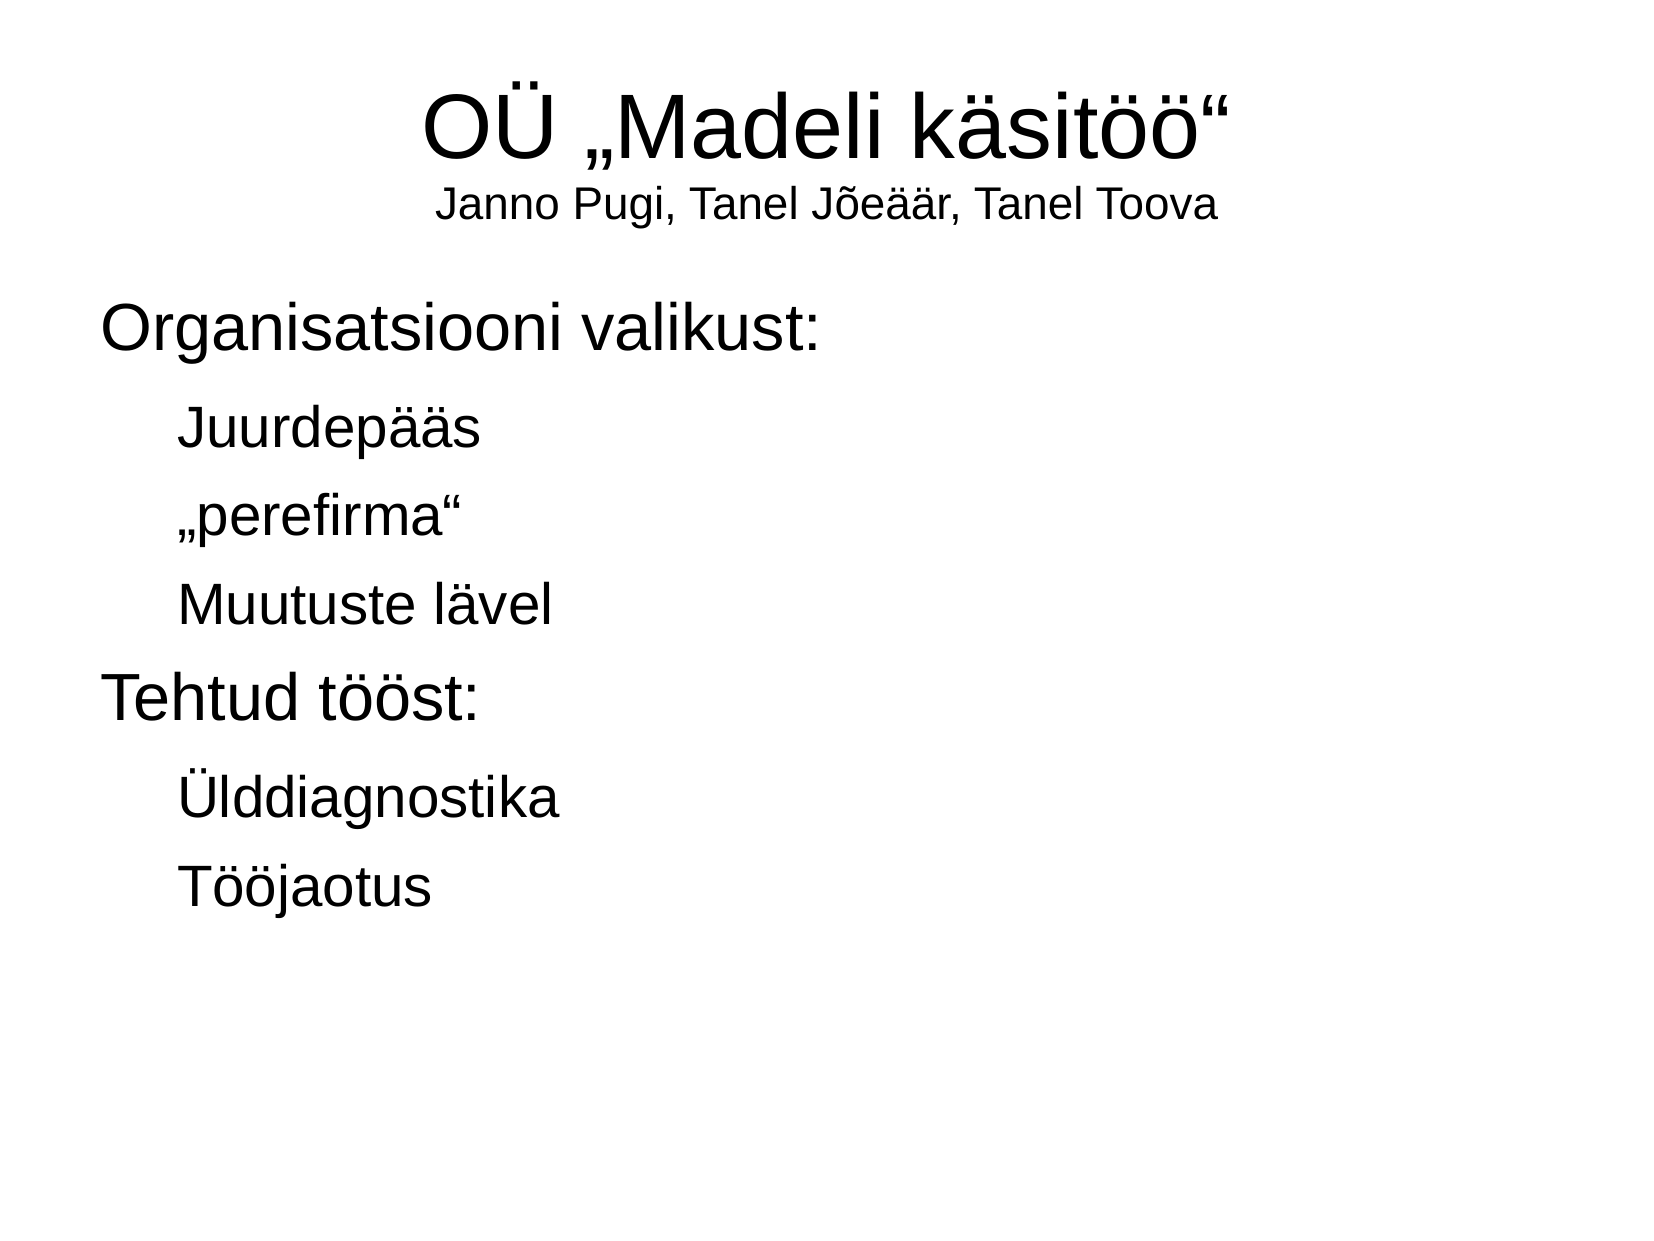

# OÜ „Madeli käsitöö“ Janno Pugi, Tanel Jõeäär, Tanel Toova
Organisatsiooni valikust:
Juurdepääs
„perefirma“
Muutuste lävel
Tehtud tööst:
Ülddiagnostika
Tööjaotus